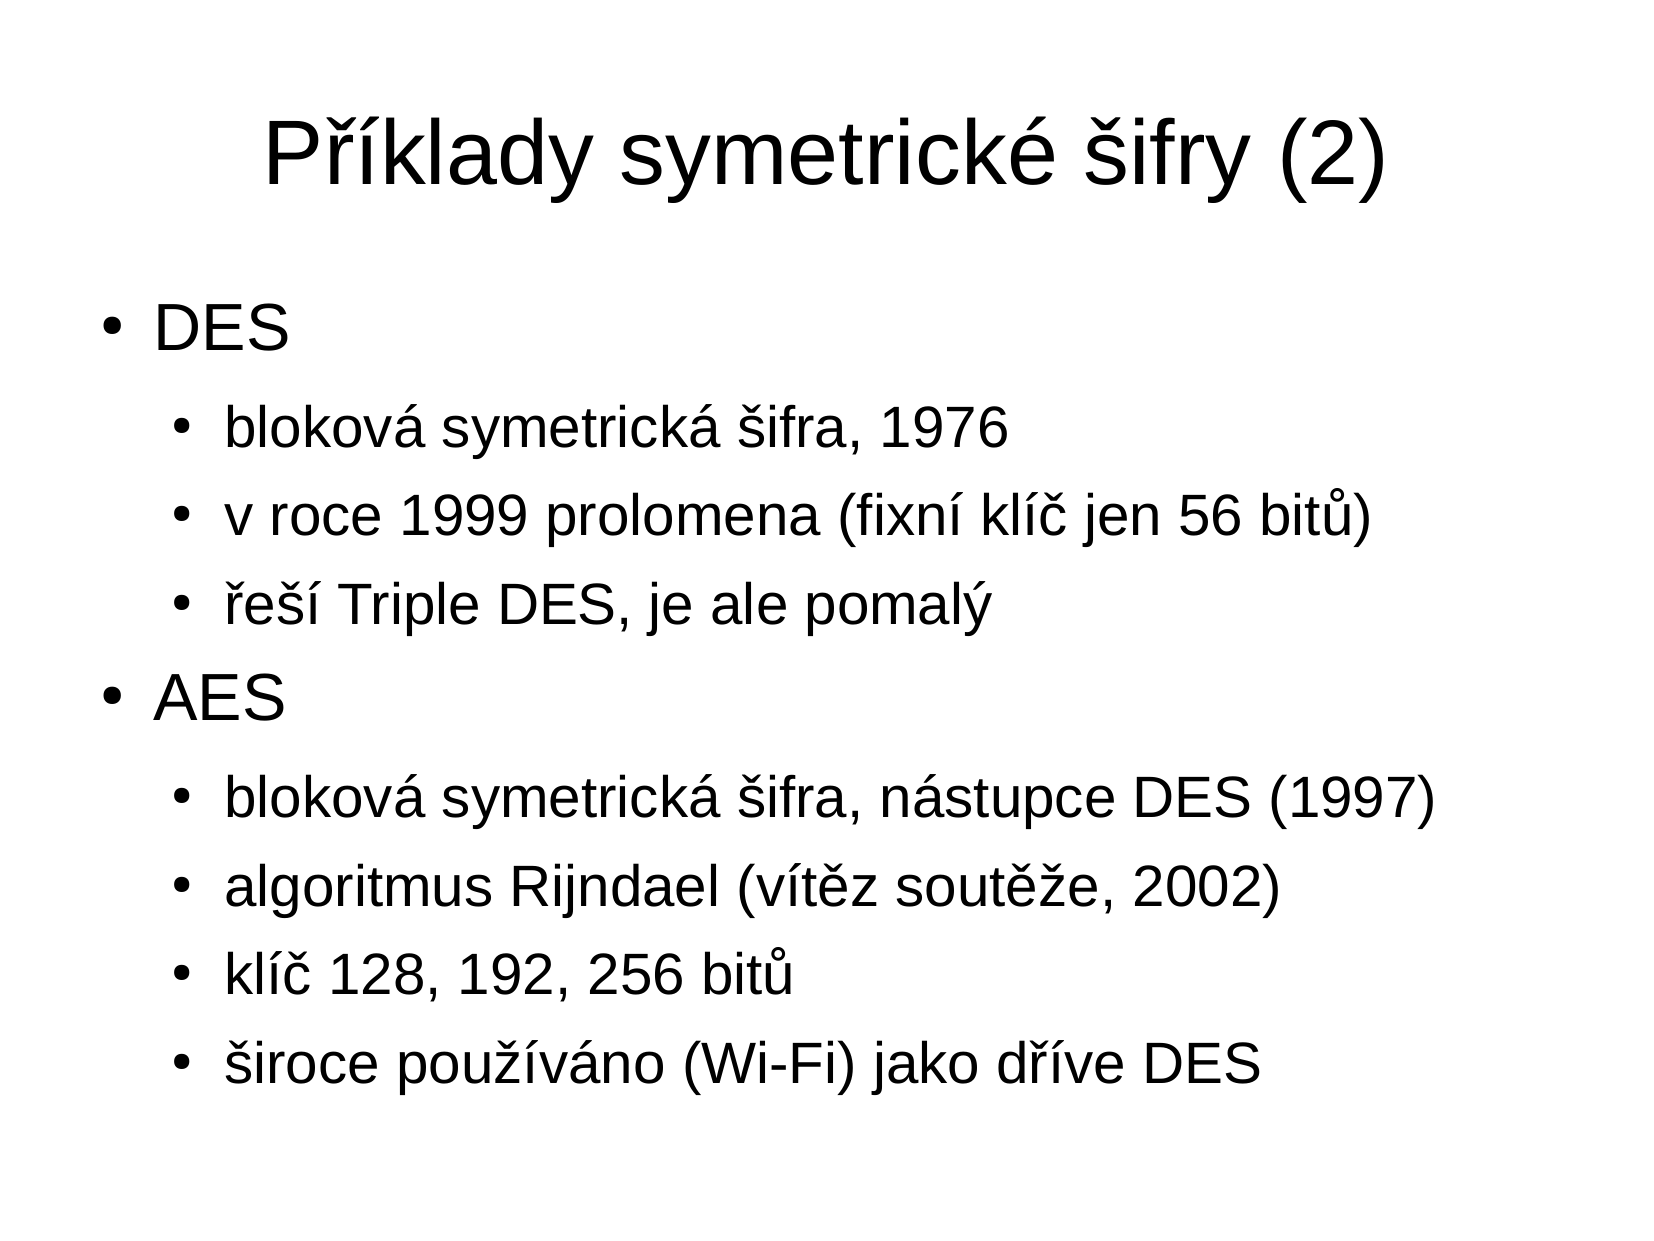

# Příklady symetrické šifry (2)
DES
bloková symetrická šifra, 1976
v roce 1999 prolomena (fixní klíč jen 56 bitů)
řeší Triple DES, je ale pomalý
AES
bloková symetrická šifra, nástupce DES (1997)
algoritmus Rijndael (vítěz soutěže, 2002)
klíč 128, 192, 256 bitů
široce používáno (Wi-Fi) jako dříve DES